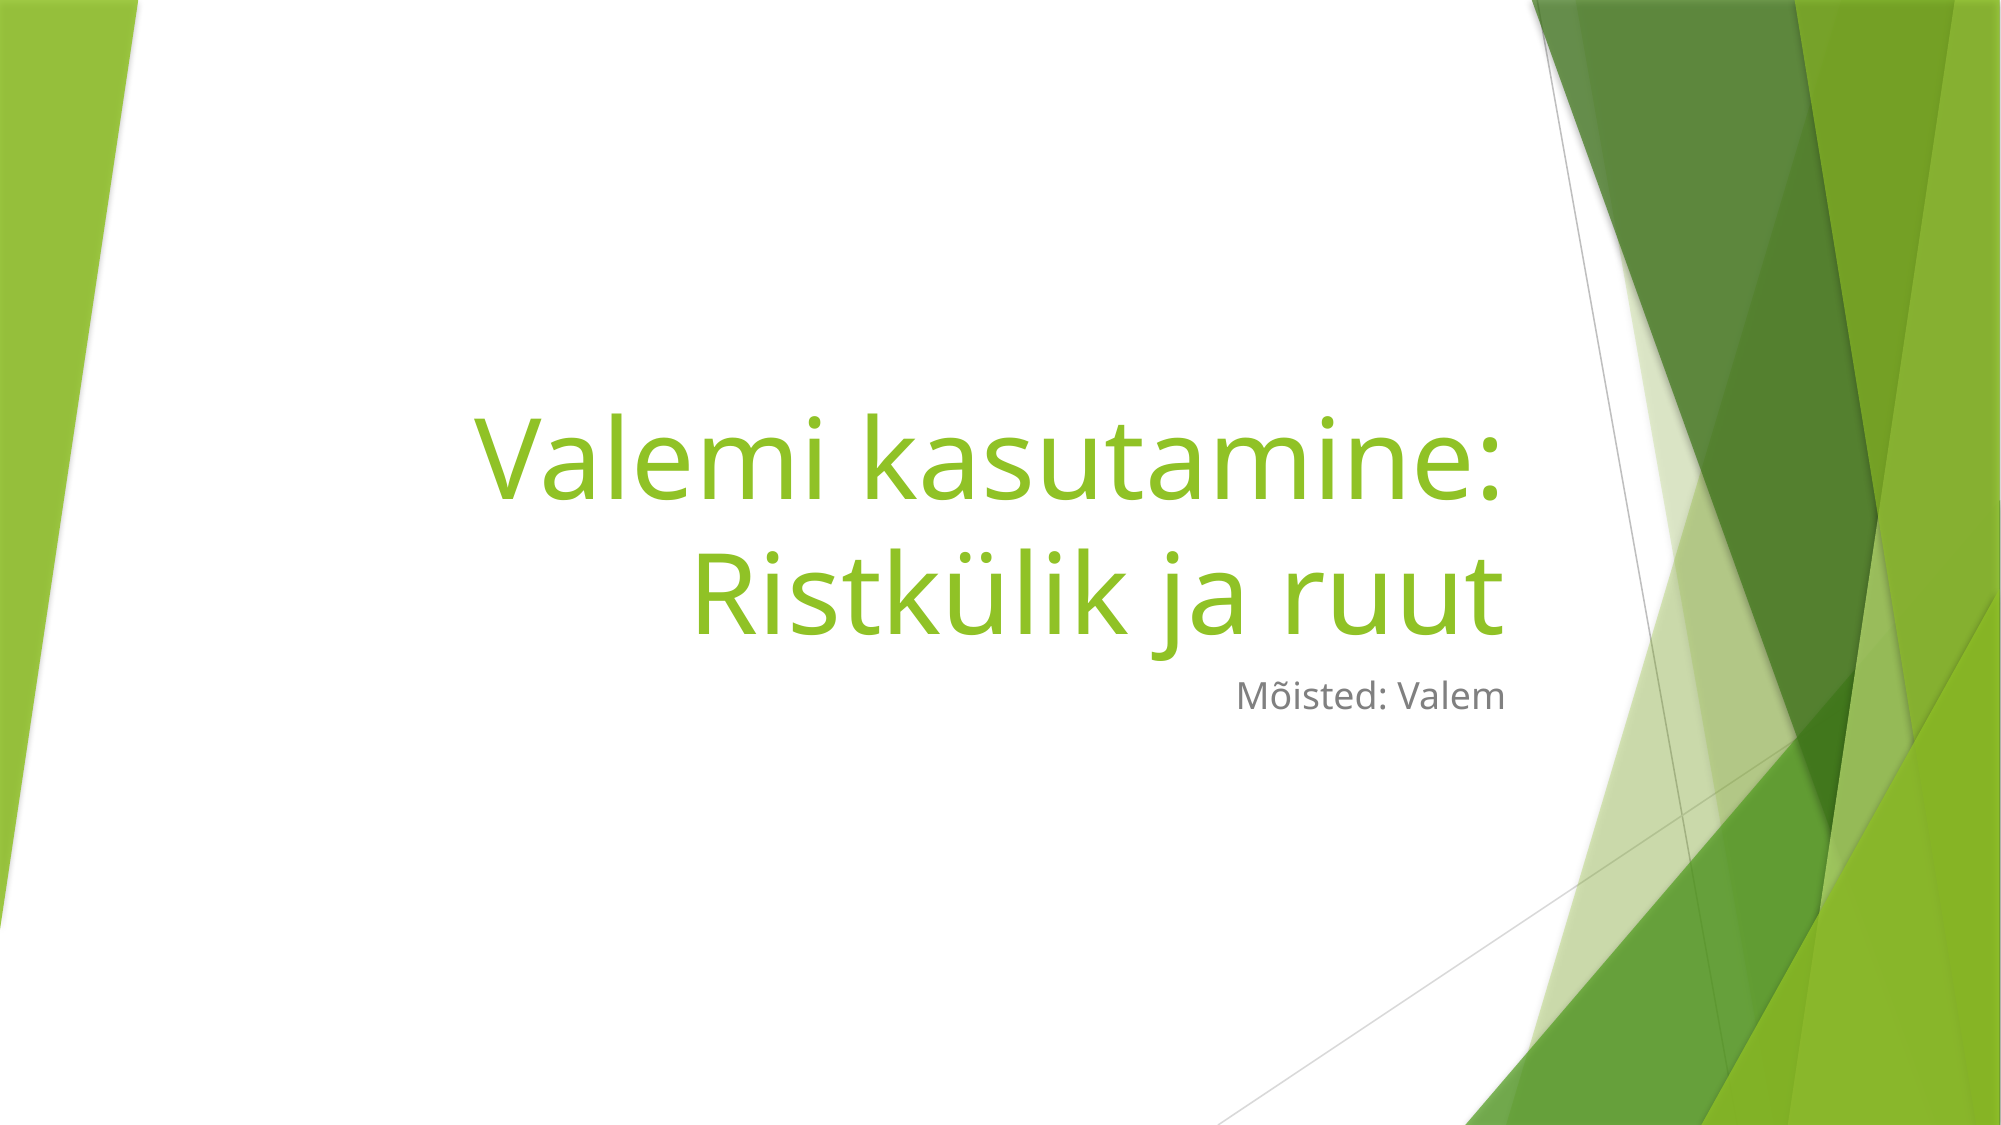

# Valemi kasutamine: Ristkülik ja ruut
Mõisted: Valem